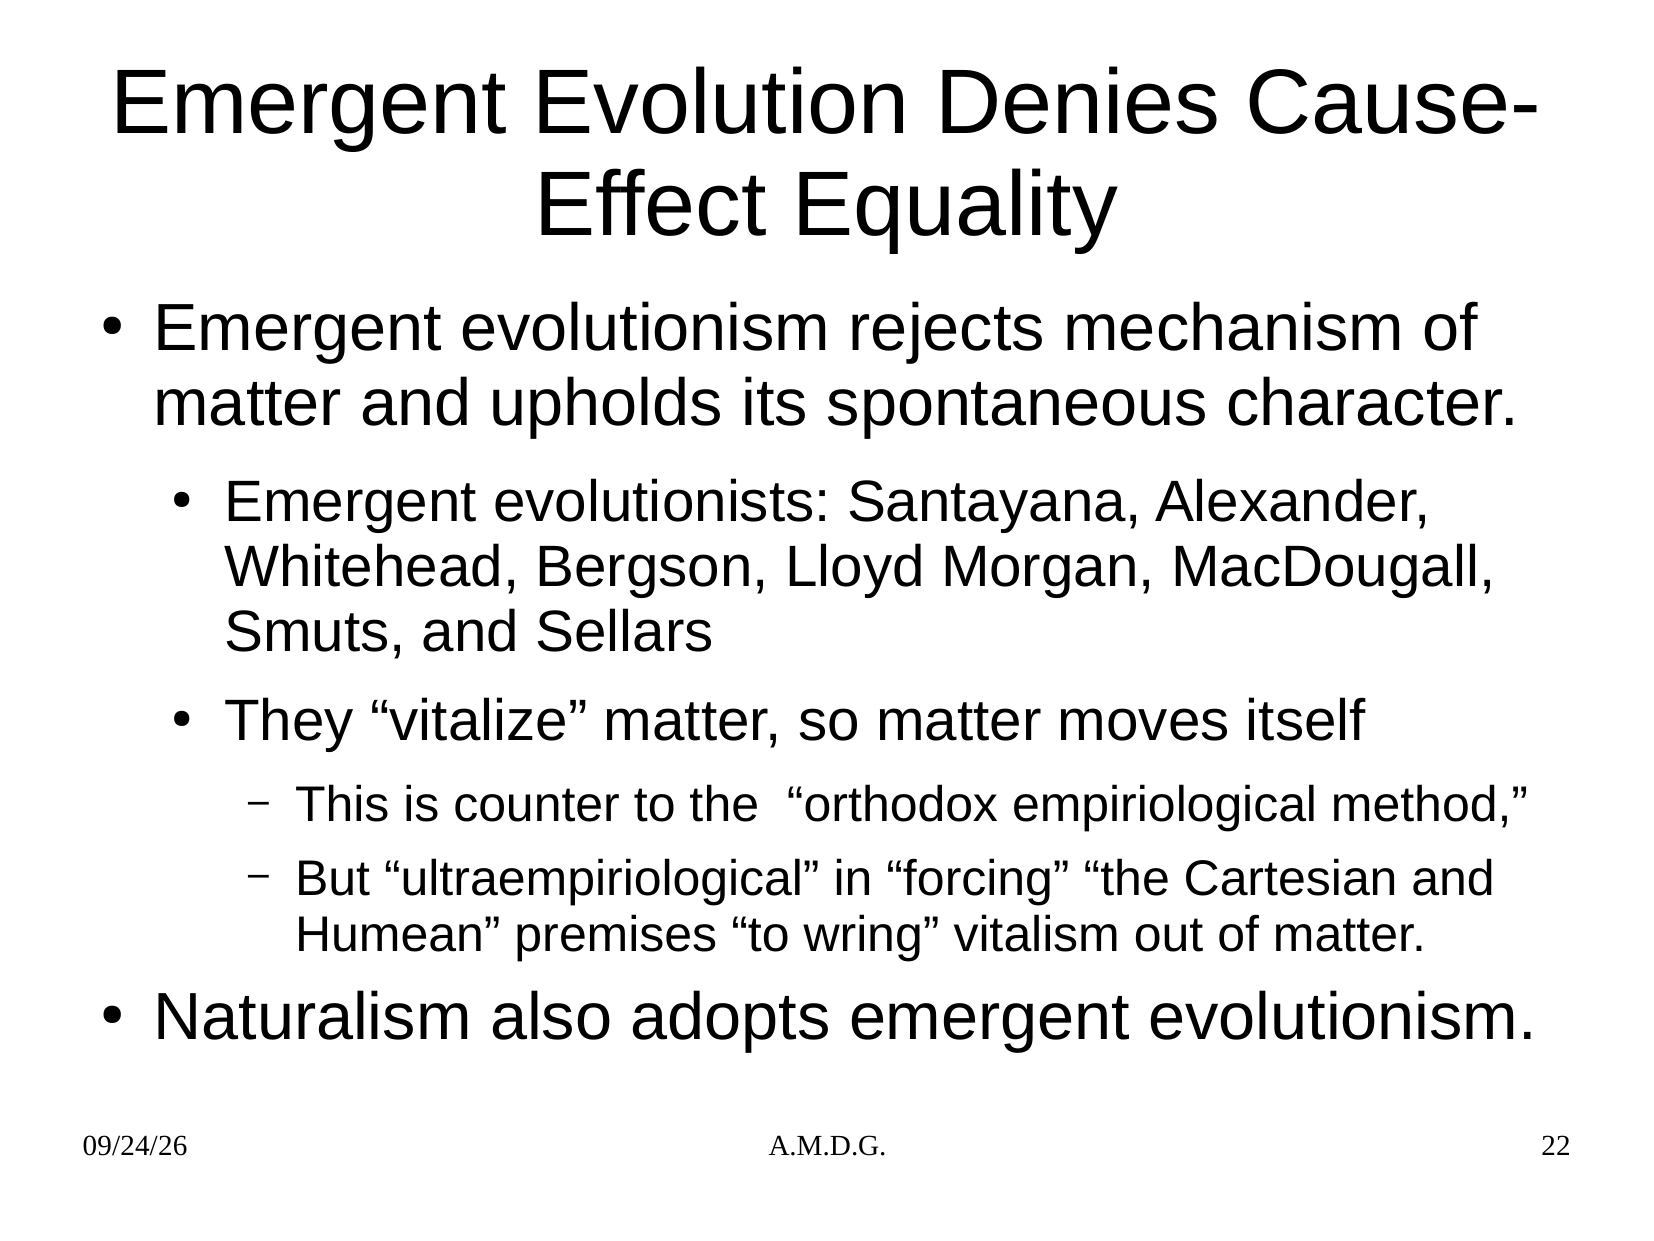

Emergent Evolution Denies Cause-Effect Equality
# Emergent evolutionism rejects mechanism of matter and upholds its spontaneous character.
Emergent evolutionists: Santayana, Alexander, Whitehead, Bergson, Lloyd Morgan, MacDougall, Smuts, and Sellars
They “vitalize” matter, so matter moves itself
This is counter to the “orthodox empiriological method,”
But “ultraempiriological” in “forcing” “the Cartesian and Humean” premises “to wring” vitalism out of matter.
Naturalism also adopts emergent evolutionism.
A.M.D.G.
22